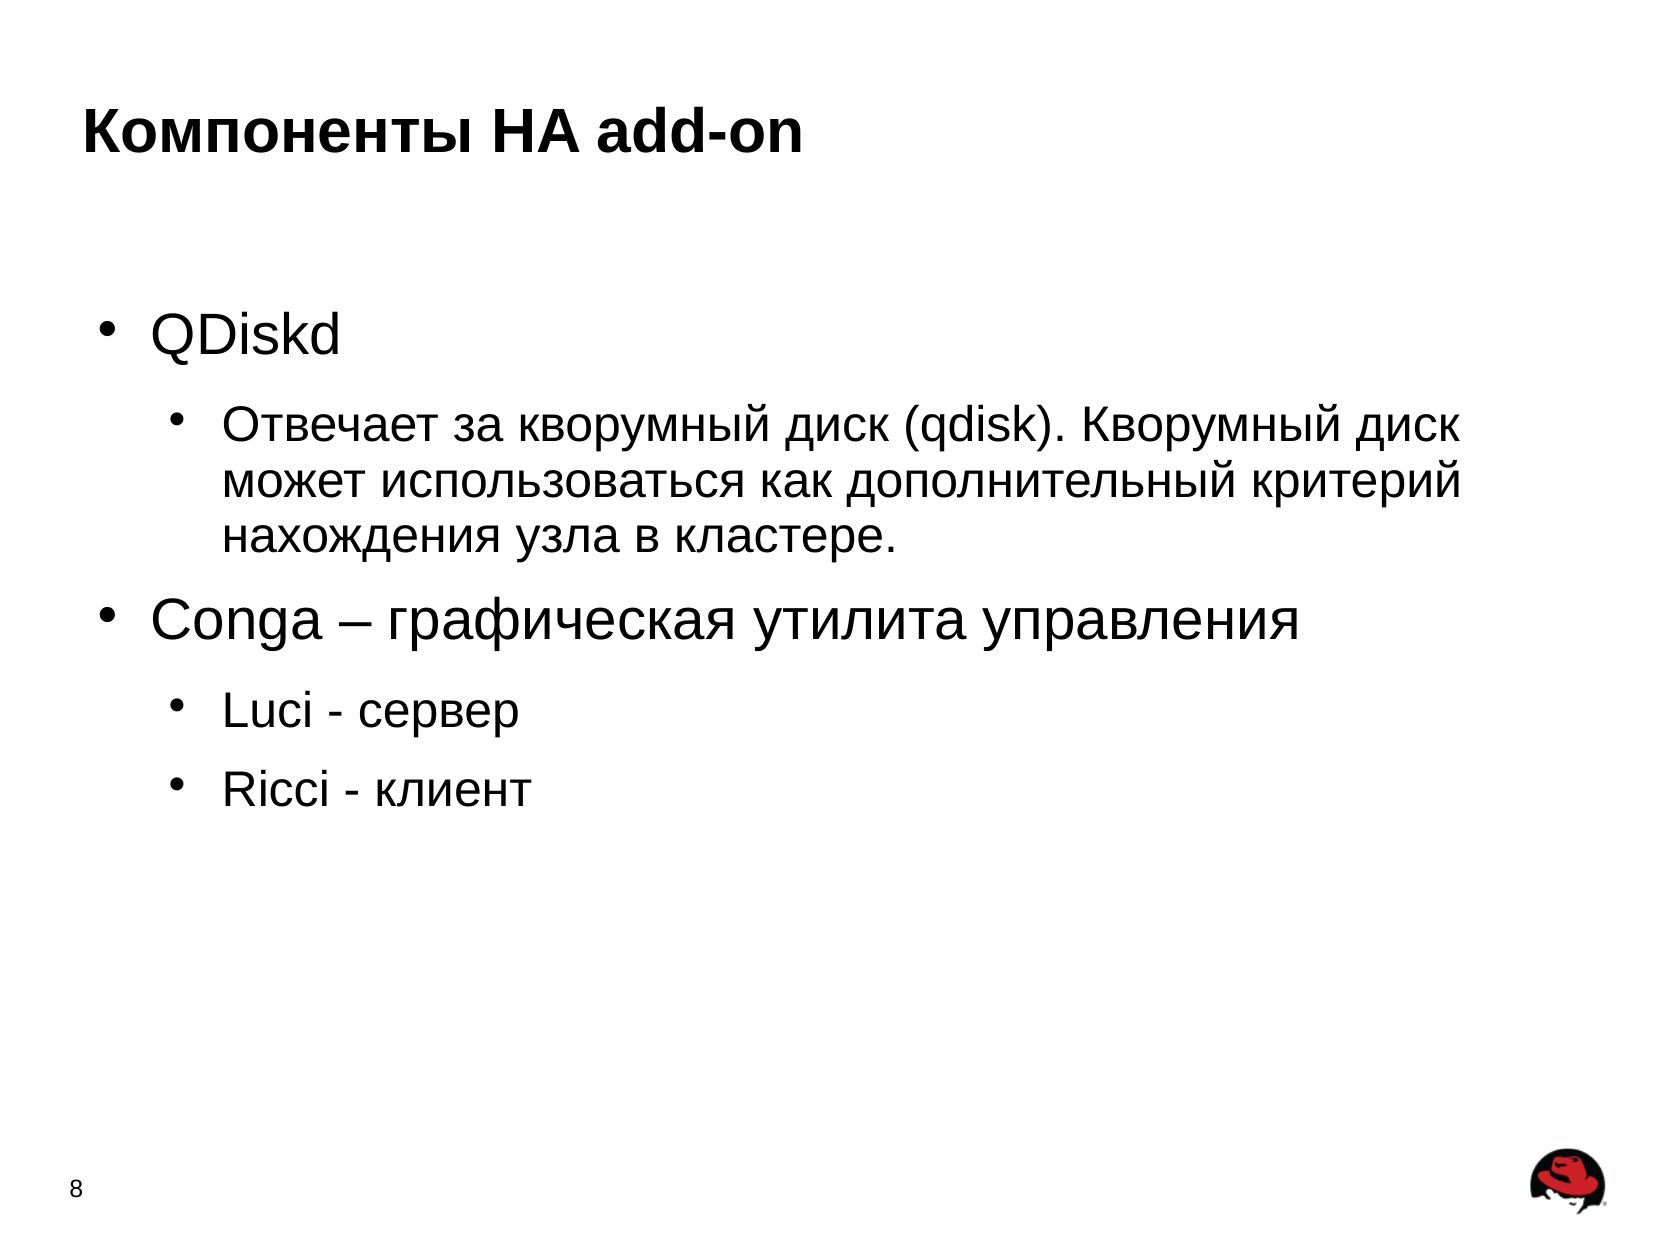

# Компоненты HA add-on
QDiskd
Отвечает за кворумный диск (qdisk). Кворумный диск может использоваться как дополнительный критерий нахождения узла в кластере.
Conga – графическая утилита управления
Luci - сервер
Ricci - клиент